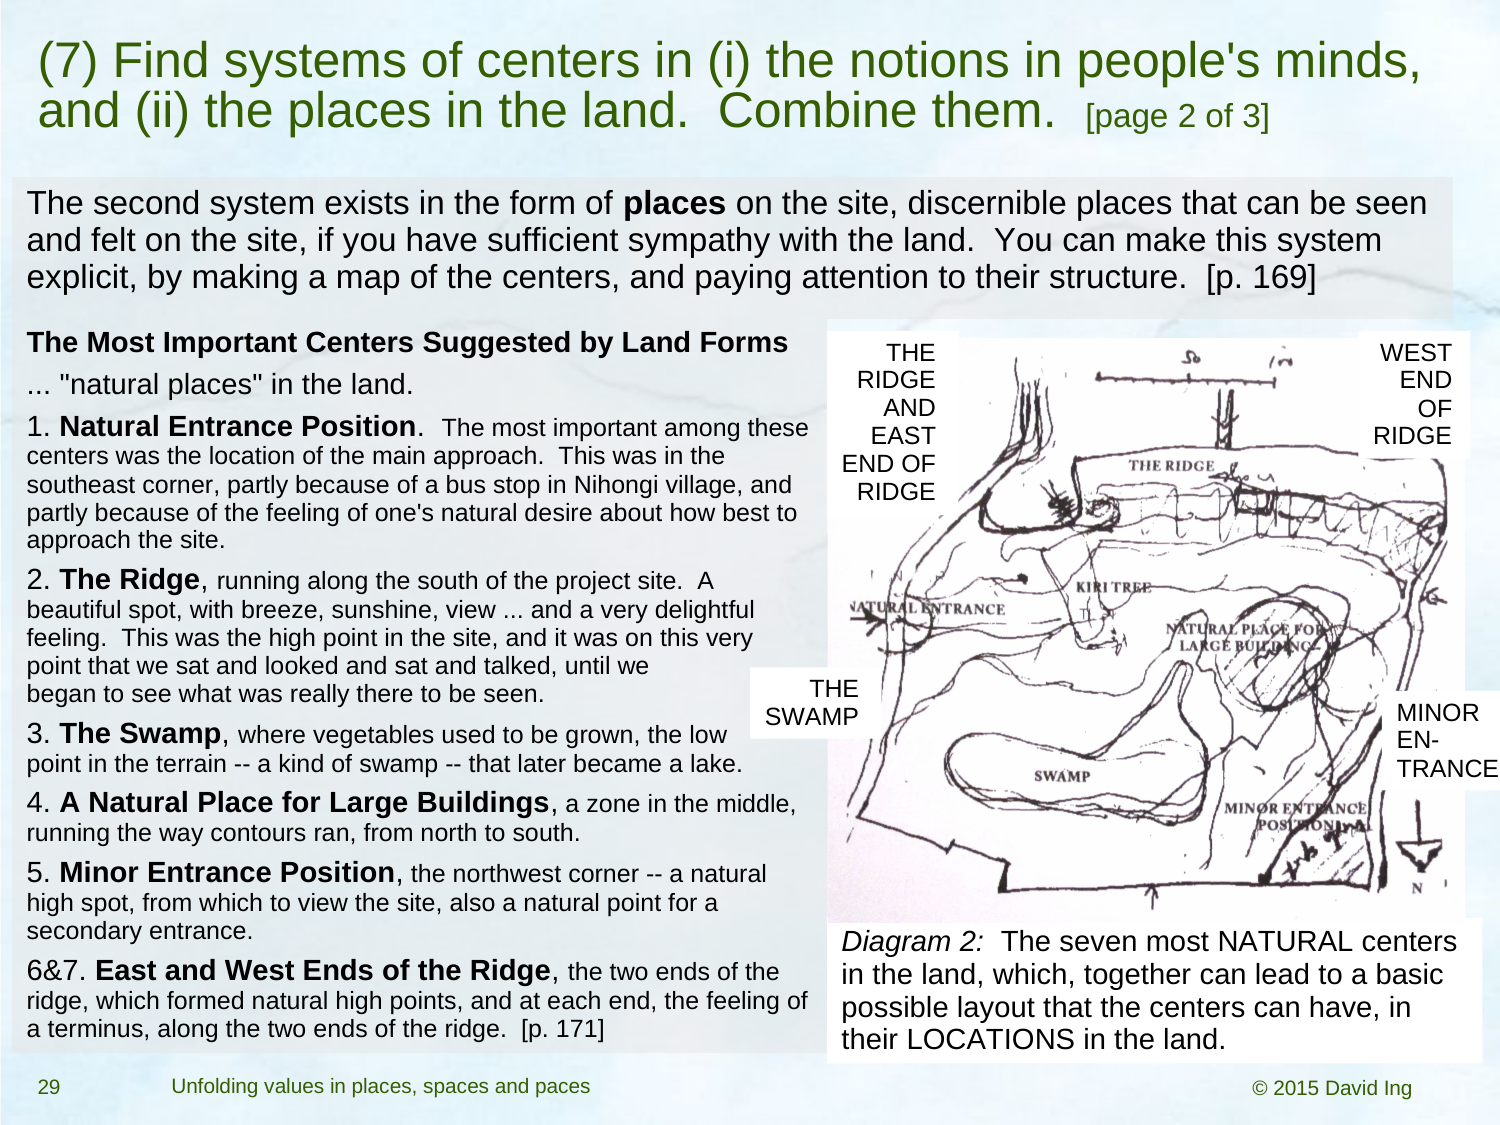

# (7) Find systems of centers in (i) the notions in people's minds, and (ii) the places in the land. Combine them. [page 2 of 3]
The second system exists in the form of places on the site, discernible places that can be seen and felt on the site, if you have sufficient sympathy with the land. You can make this system explicit, by making a map of the centers, and paying attention to their structure. [p. 169]
The Most Important Centers Suggested by Land Forms
... "natural places" in the land.
1. Natural Entrance Position. The most important among these centers was the location of the main approach. This was in the southeast corner, partly because of a bus stop in Nihongi village, and partly because of the feeling of one's natural desire about how best to approach the site.
2. The Ridge, running along the south of the project site. A beautiful spot, with breeze, sunshine, view ... and a very delightful feeling. This was the high point in the site, and it was on this very point that we sat and looked and sat and talked, until we
began to see what was really there to be seen.
3. The Swamp, where vegetables used to be grown, the low
point in the terrain -- a kind of swamp -- that later became a lake.
4. A Natural Place for Large Buildings, a zone in the middle, running the way contours ran, from north to south.
5. Minor Entrance Position, the northwest corner -- a natural high spot, from which to view the site, also a natural point for a secondary entrance.
6&7. East and West Ends of the Ridge, the two ends of the ridge, which formed natural high points, and at each end, the feeling of a terminus, along the two ends of the ridge. [p. 171]
THE RIDGE AND EAST END OF RIDGE
WEST END OF RIDGE
THE SWAMP
MINOR EN-TRANCE
Diagram 2: The seven most NATURAL centers in the land, which, together can lead to a basic possible layout that the centers can have, in their LOCATIONS in the land.
Unfolding values in places, spaces and paces
29